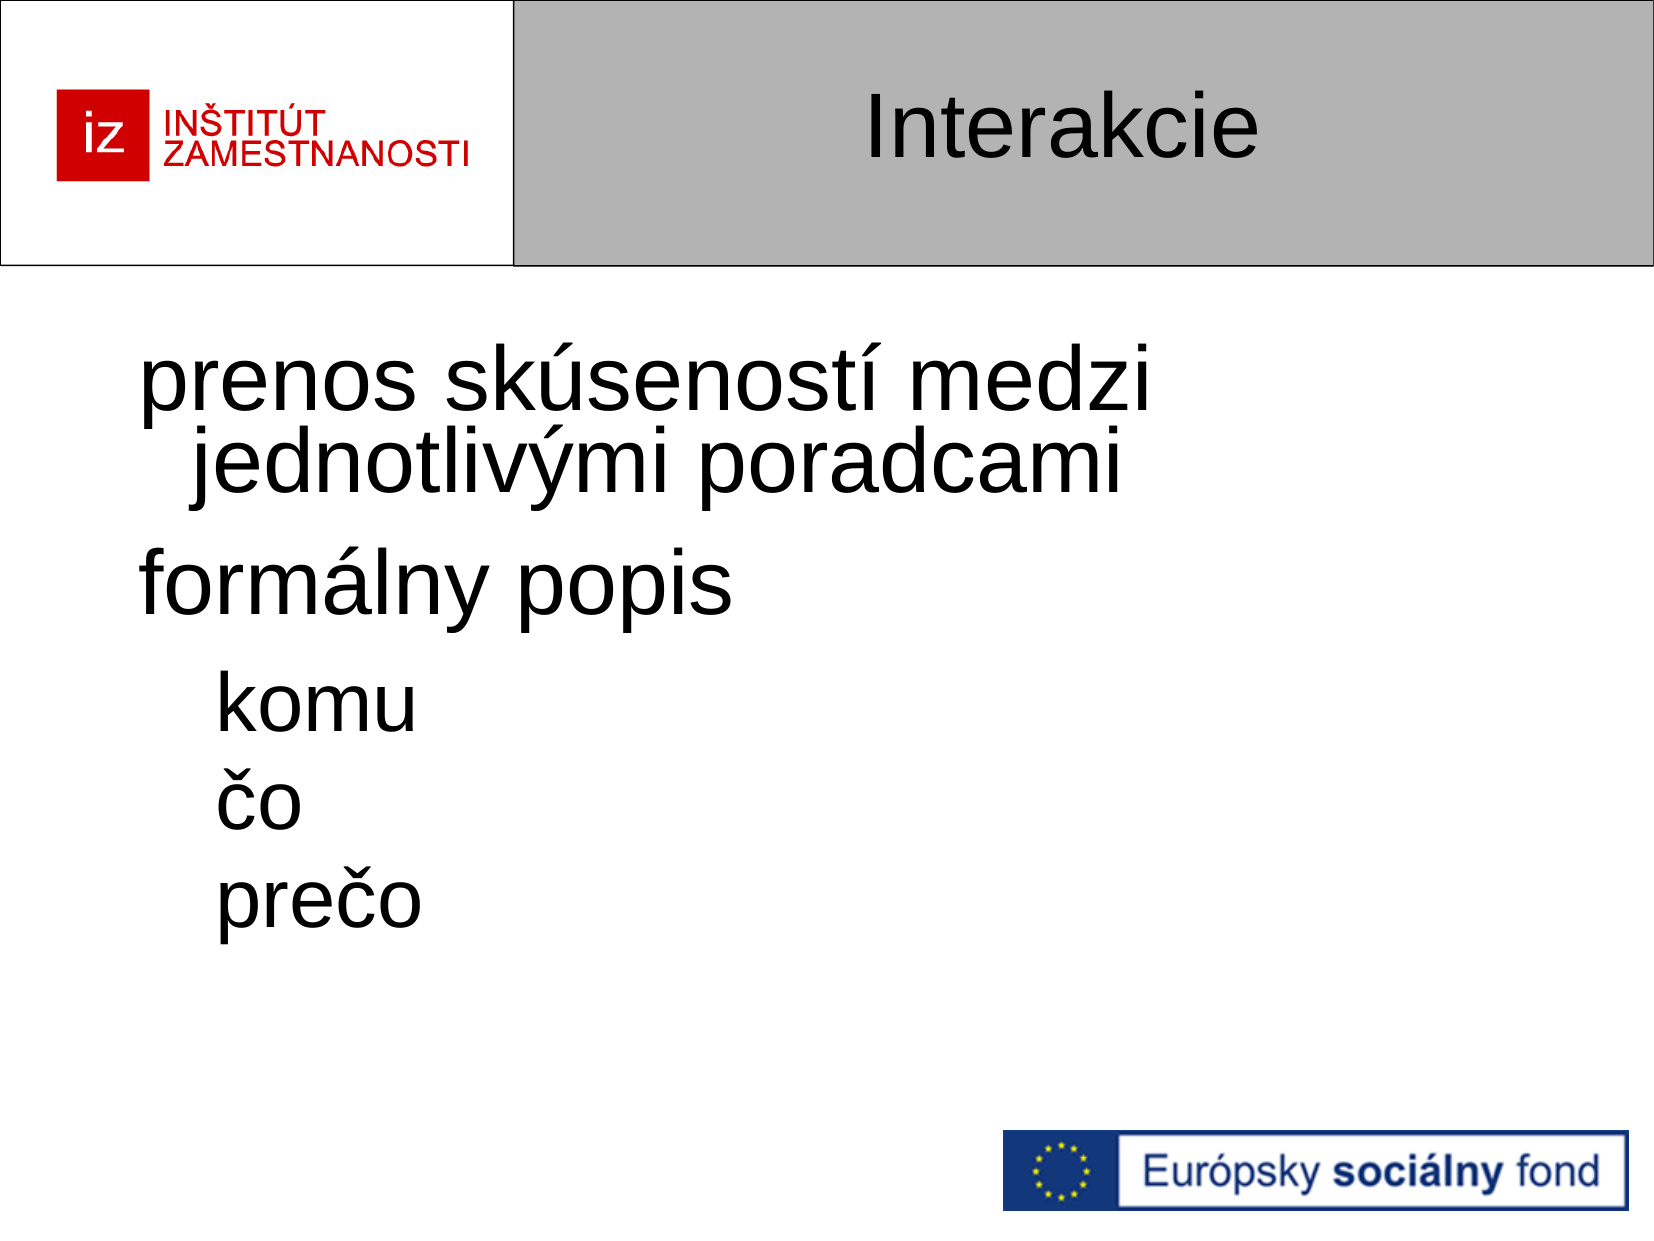

# Interakcie
prenos skúseností medzi jednotlivými poradcami
formálny popis
komu
čo
prečo